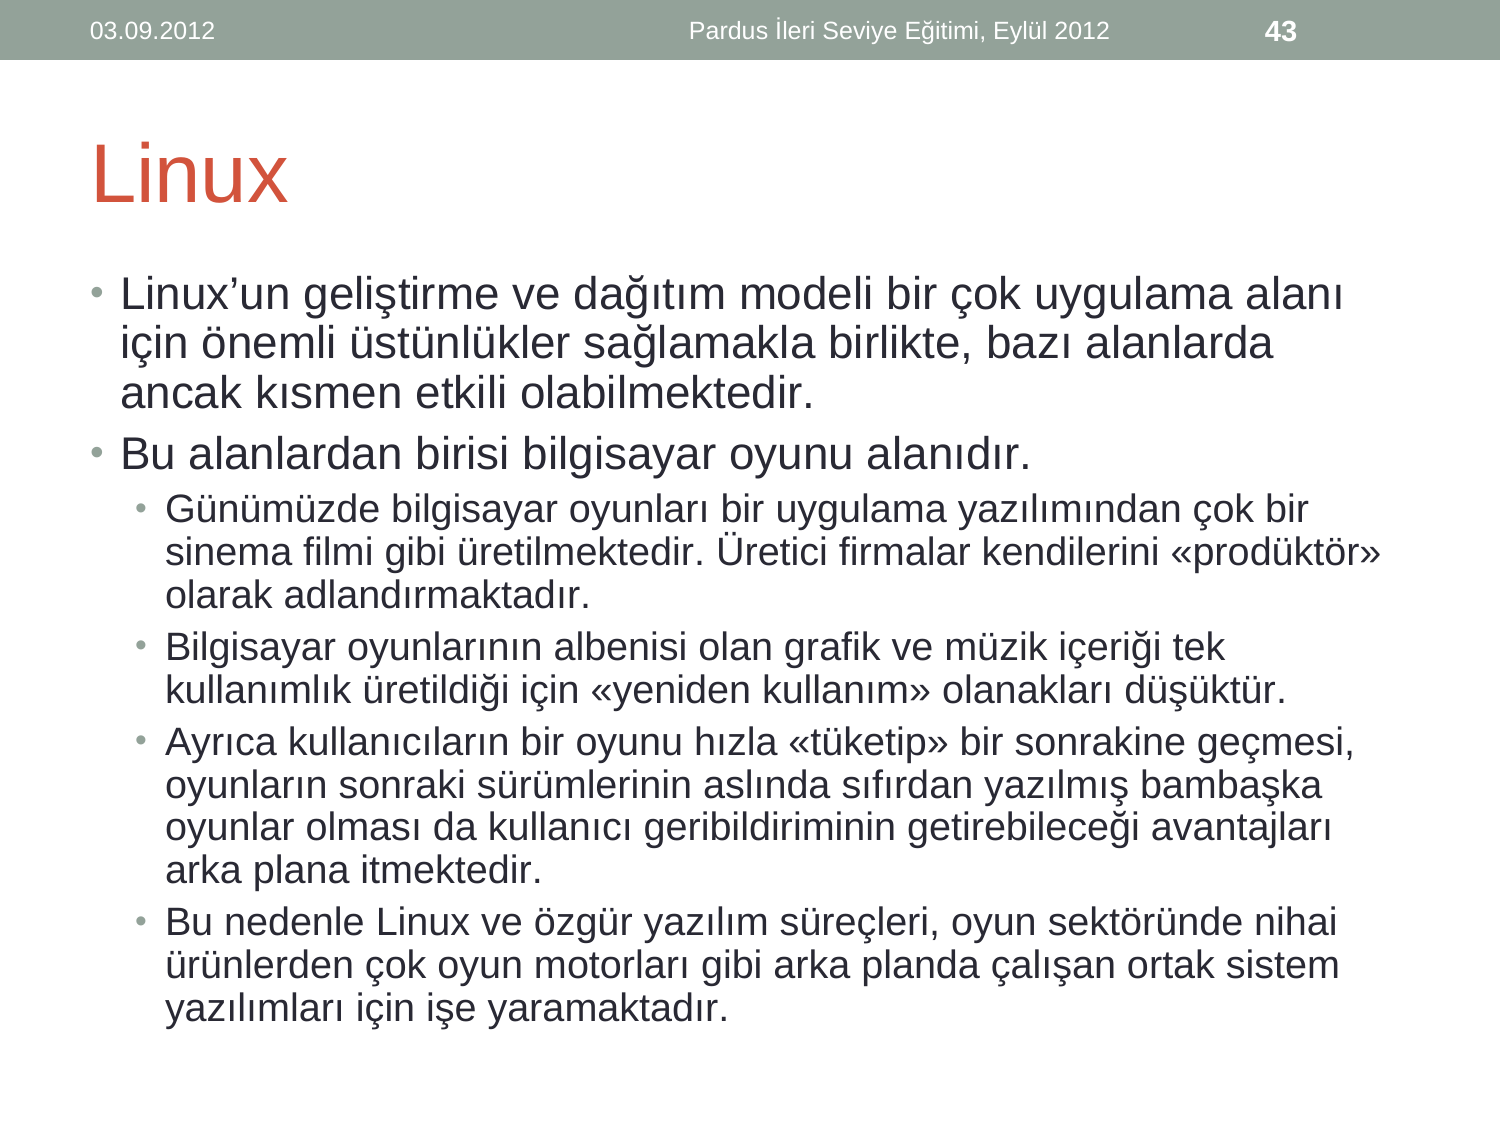

03.09.2012
Pardus İleri Seviye Eğitimi, Eylül 2012
# Linux
Linux’un geliştirme ve dağıtım modeli bir çok uygulama alanı için önemli üstünlükler sağlamakla birlikte, bazı alanlarda ancak kısmen etkili olabilmektedir.
Bu alanlardan birisi bilgisayar oyunu alanıdır.
Günümüzde bilgisayar oyunları bir uygulama yazılımından çok bir sinema filmi gibi üretilmektedir. Üretici firmalar kendilerini «prodüktör» olarak adlandırmaktadır.
Bilgisayar oyunlarının albenisi olan grafik ve müzik içeriği tek kullanımlık üretildiği için «yeniden kullanım» olanakları düşüktür.
Ayrıca kullanıcıların bir oyunu hızla «tüketip» bir sonrakine geçmesi, oyunların sonraki sürümlerinin aslında sıfırdan yazılmış bambaşka oyunlar olması da kullanıcı geribildiriminin getirebileceği avantajları arka plana itmektedir.
Bu nedenle Linux ve özgür yazılım süreçleri, oyun sektöründe nihai ürünlerden çok oyun motorları gibi arka planda çalışan ortak sistem yazılımları için işe yaramaktadır.